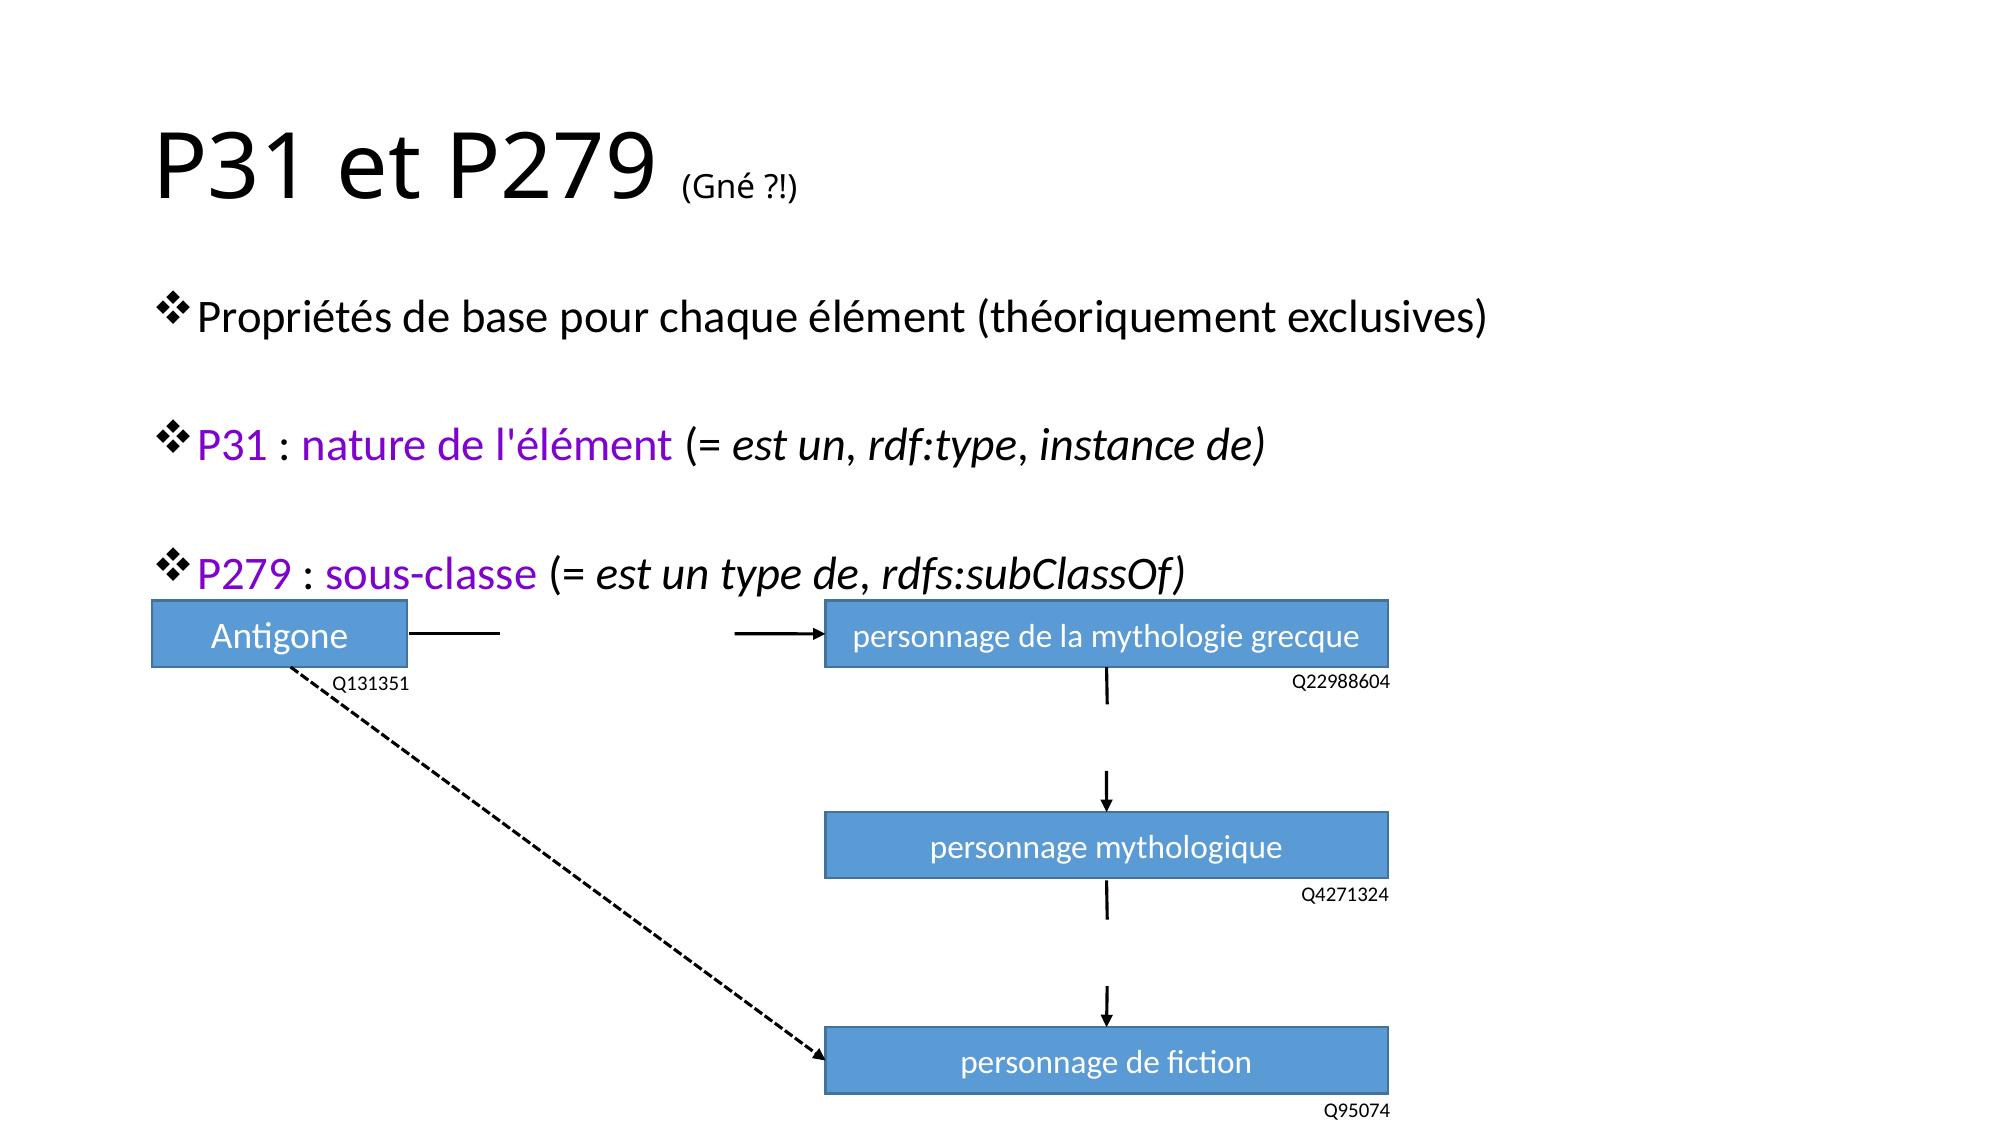

# P31 et P279 (Gné ?!)
 Propriétés de base pour chaque élément (théoriquement exclusives)
  P31 : nature de l'élément (= est un, rdf:type, instance de)
  P279 : sous-classe (= est un type de, rdfs:subClassOf)
Antigone
est un/P31
personnage de la mythologie grecque
Q22988604
Q131351
Sous-classe/P279
personnage mythologique
Q4271324
Sous-classe/P279
personnage de fiction
Q95074